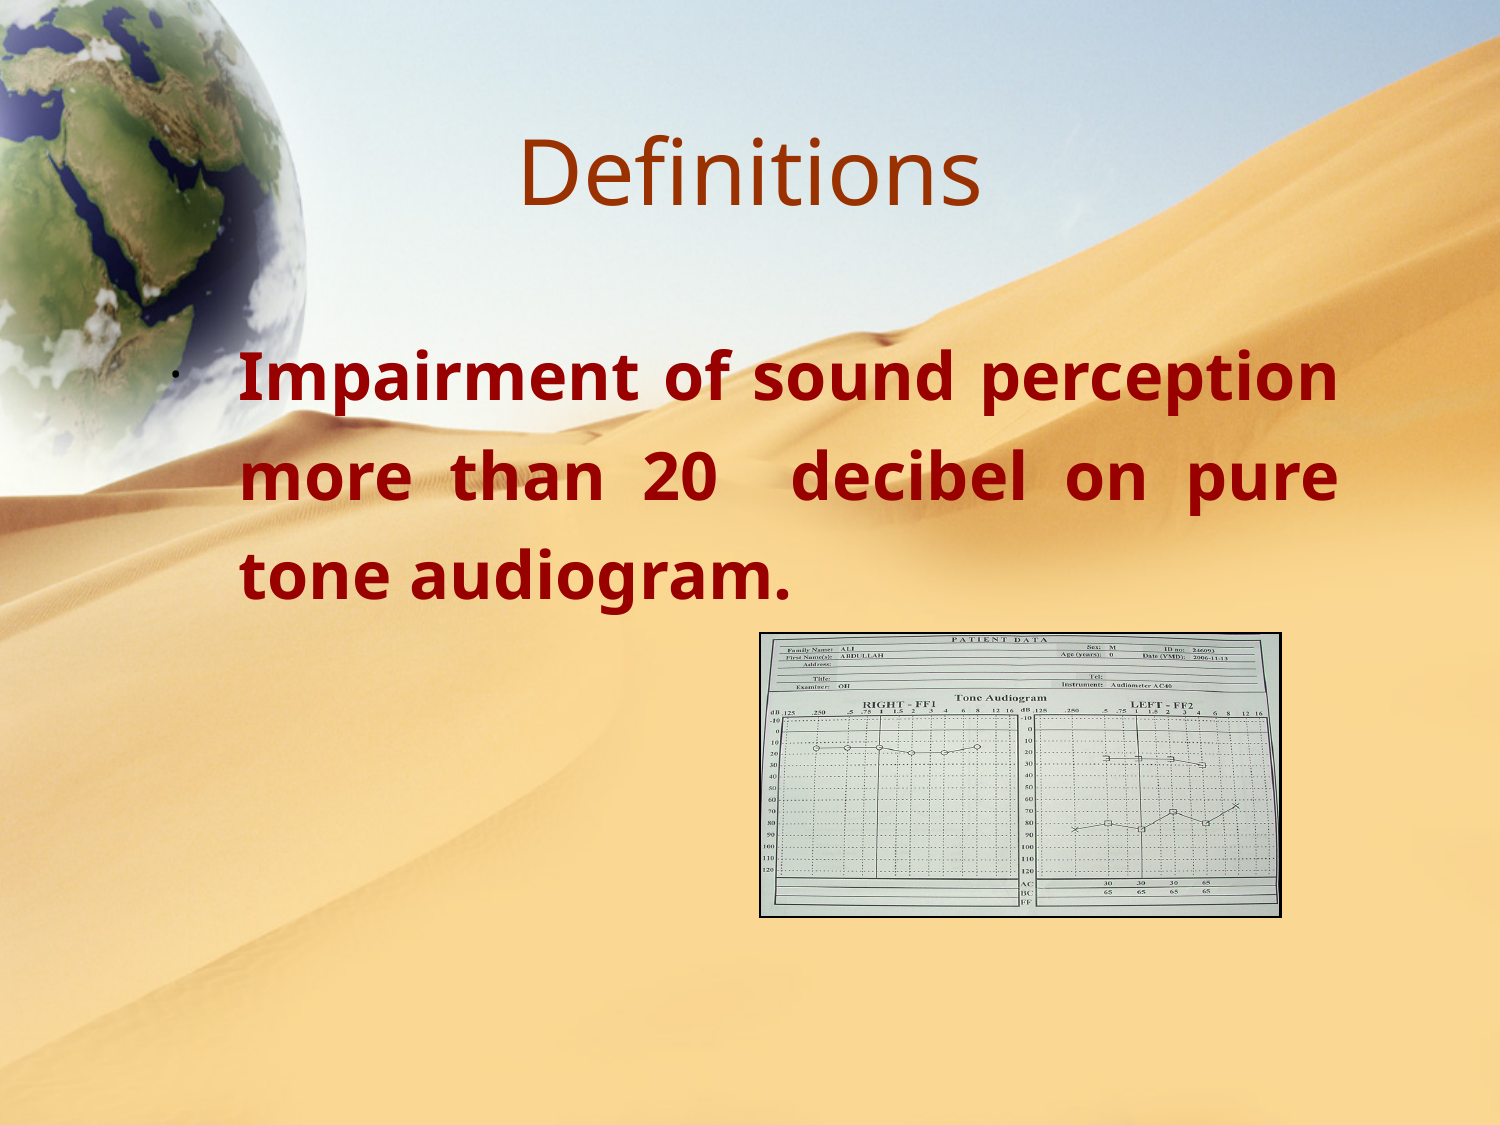

Definitions
Impairment of sound perception more than 20 decibel on pure tone audiogram.